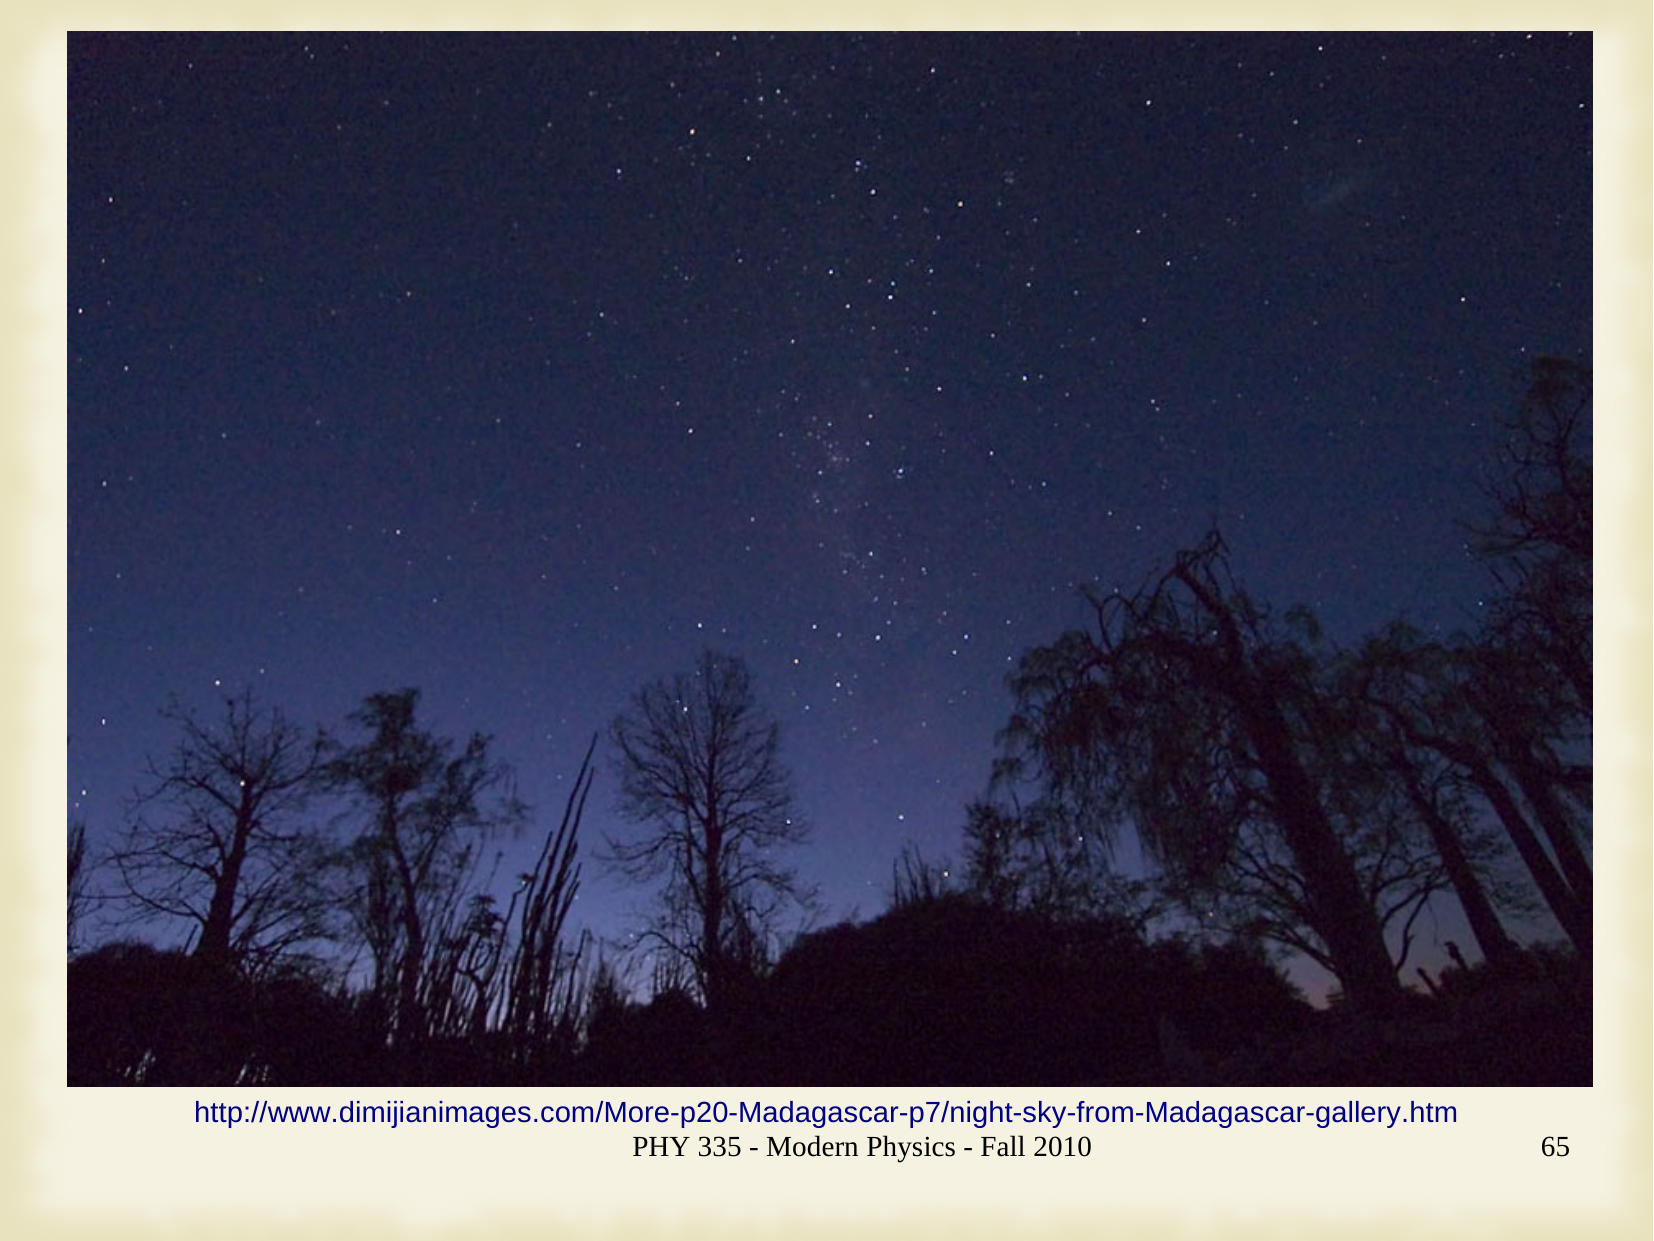

#
http://www.dimijianimages.com/More-p20-Madagascar-p7/night-sky-from-Madagascar-gallery.htm
PHY 335 - Modern Physics - Fall 2010
65